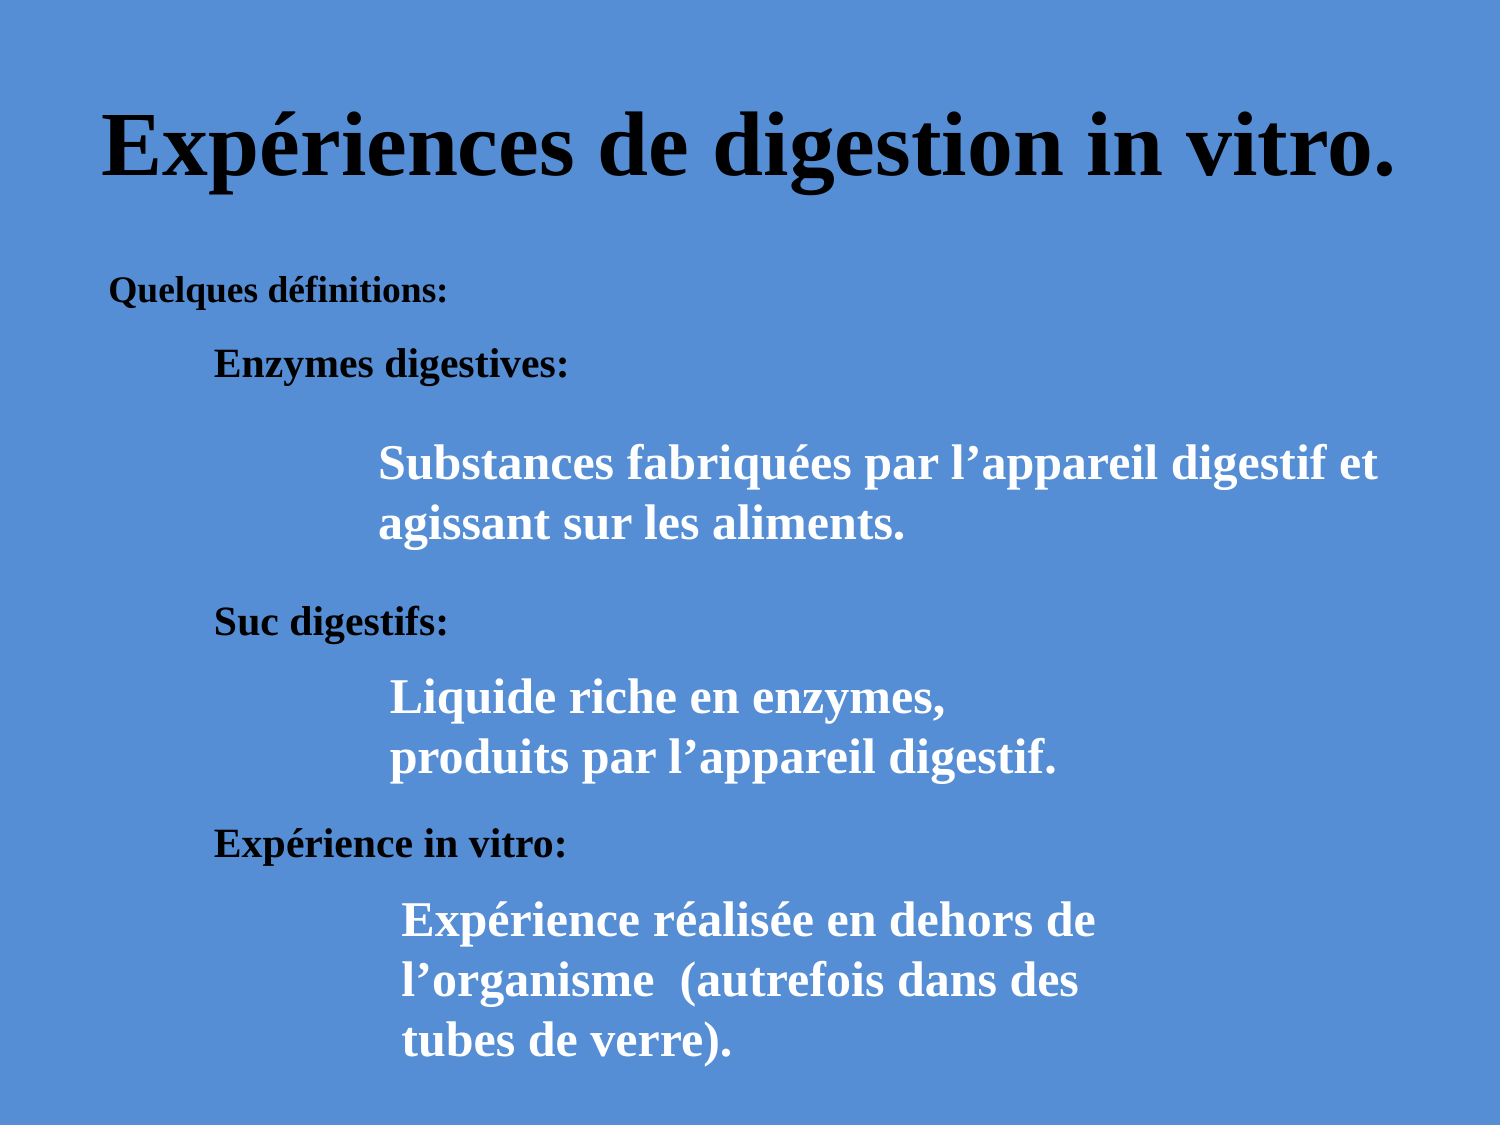

# Expériences de digestion in vitro.
Quelques définitions:
Enzymes digestives:
Substances fabriquées par l’appareil digestif et agissant sur les aliments.
Suc digestifs:
Liquide riche en enzymes, produits par l’appareil digestif.
Expérience in vitro:
Expérience réalisée en dehors de l’organisme (autrefois dans des tubes de verre).